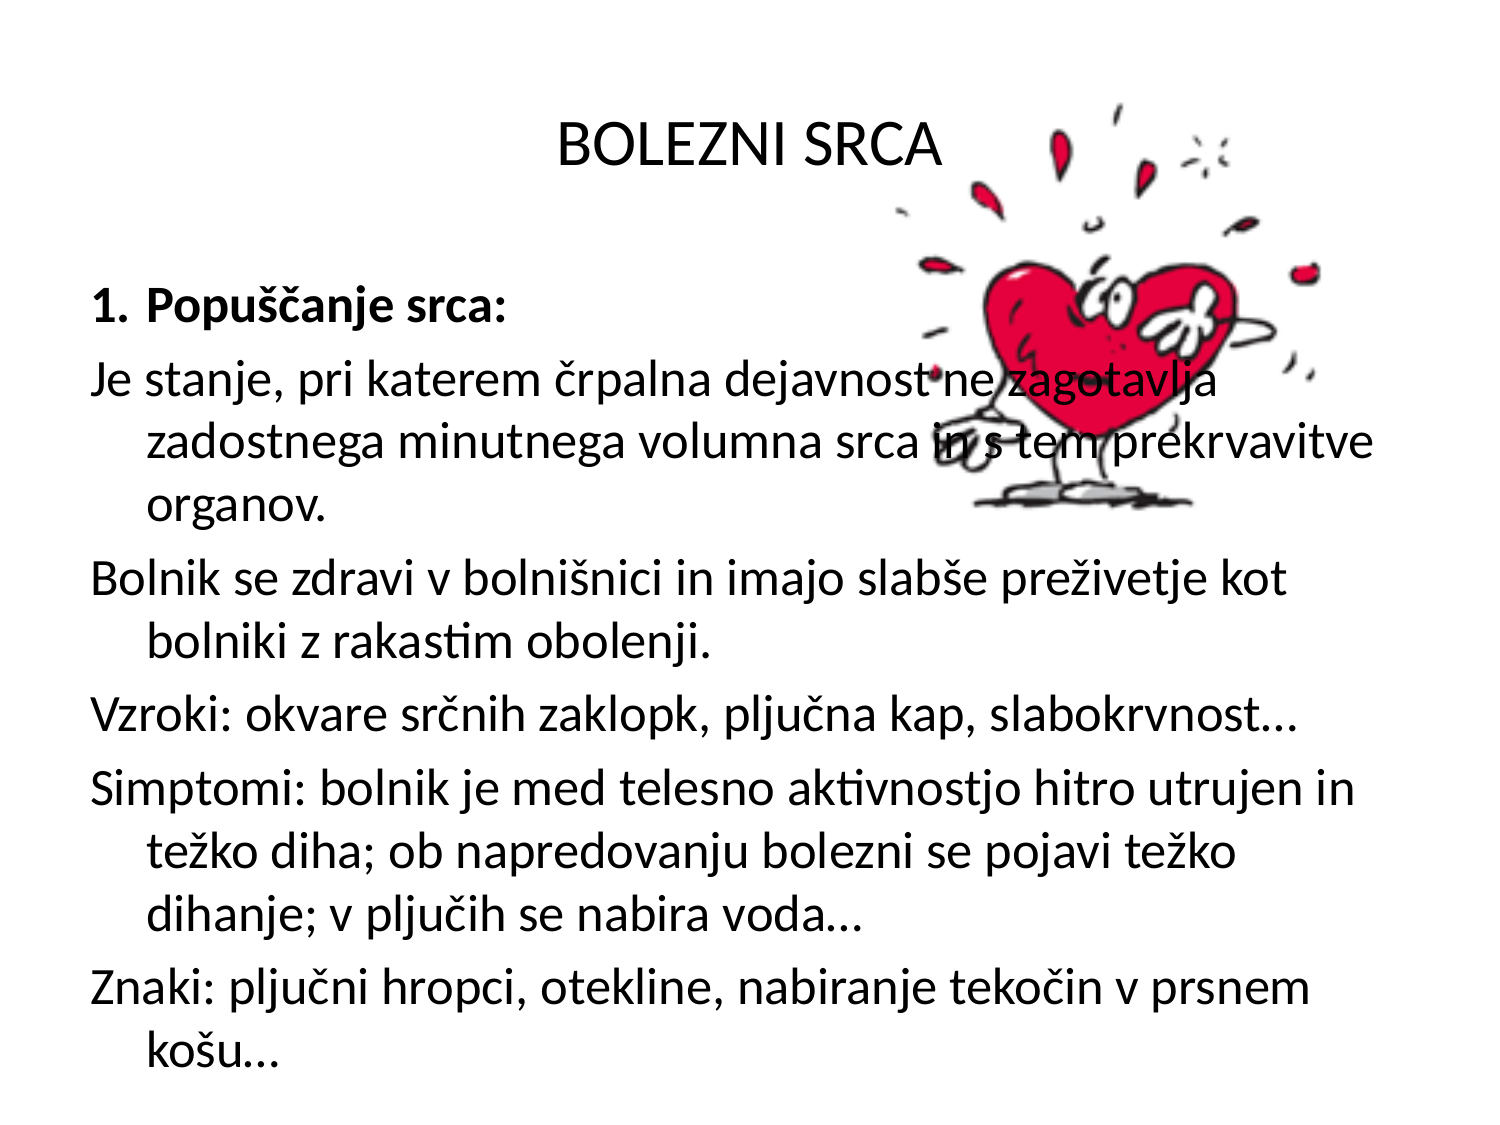

# BOLEZNI SRCA
Popuščanje srca:
Je stanje, pri katerem črpalna dejavnost ne zagotavlja zadostnega minutnega volumna srca in s tem prekrvavitve organov.
Bolnik se zdravi v bolnišnici in imajo slabše preživetje kot bolniki z rakastim obolenji.
Vzroki: okvare srčnih zaklopk, pljučna kap, slabokrvnost…
Simptomi: bolnik je med telesno aktivnostjo hitro utrujen in težko diha; ob napredovanju bolezni se pojavi težko dihanje; v pljučih se nabira voda…
Znaki: pljučni hropci, otekline, nabiranje tekočin v prsnem košu…